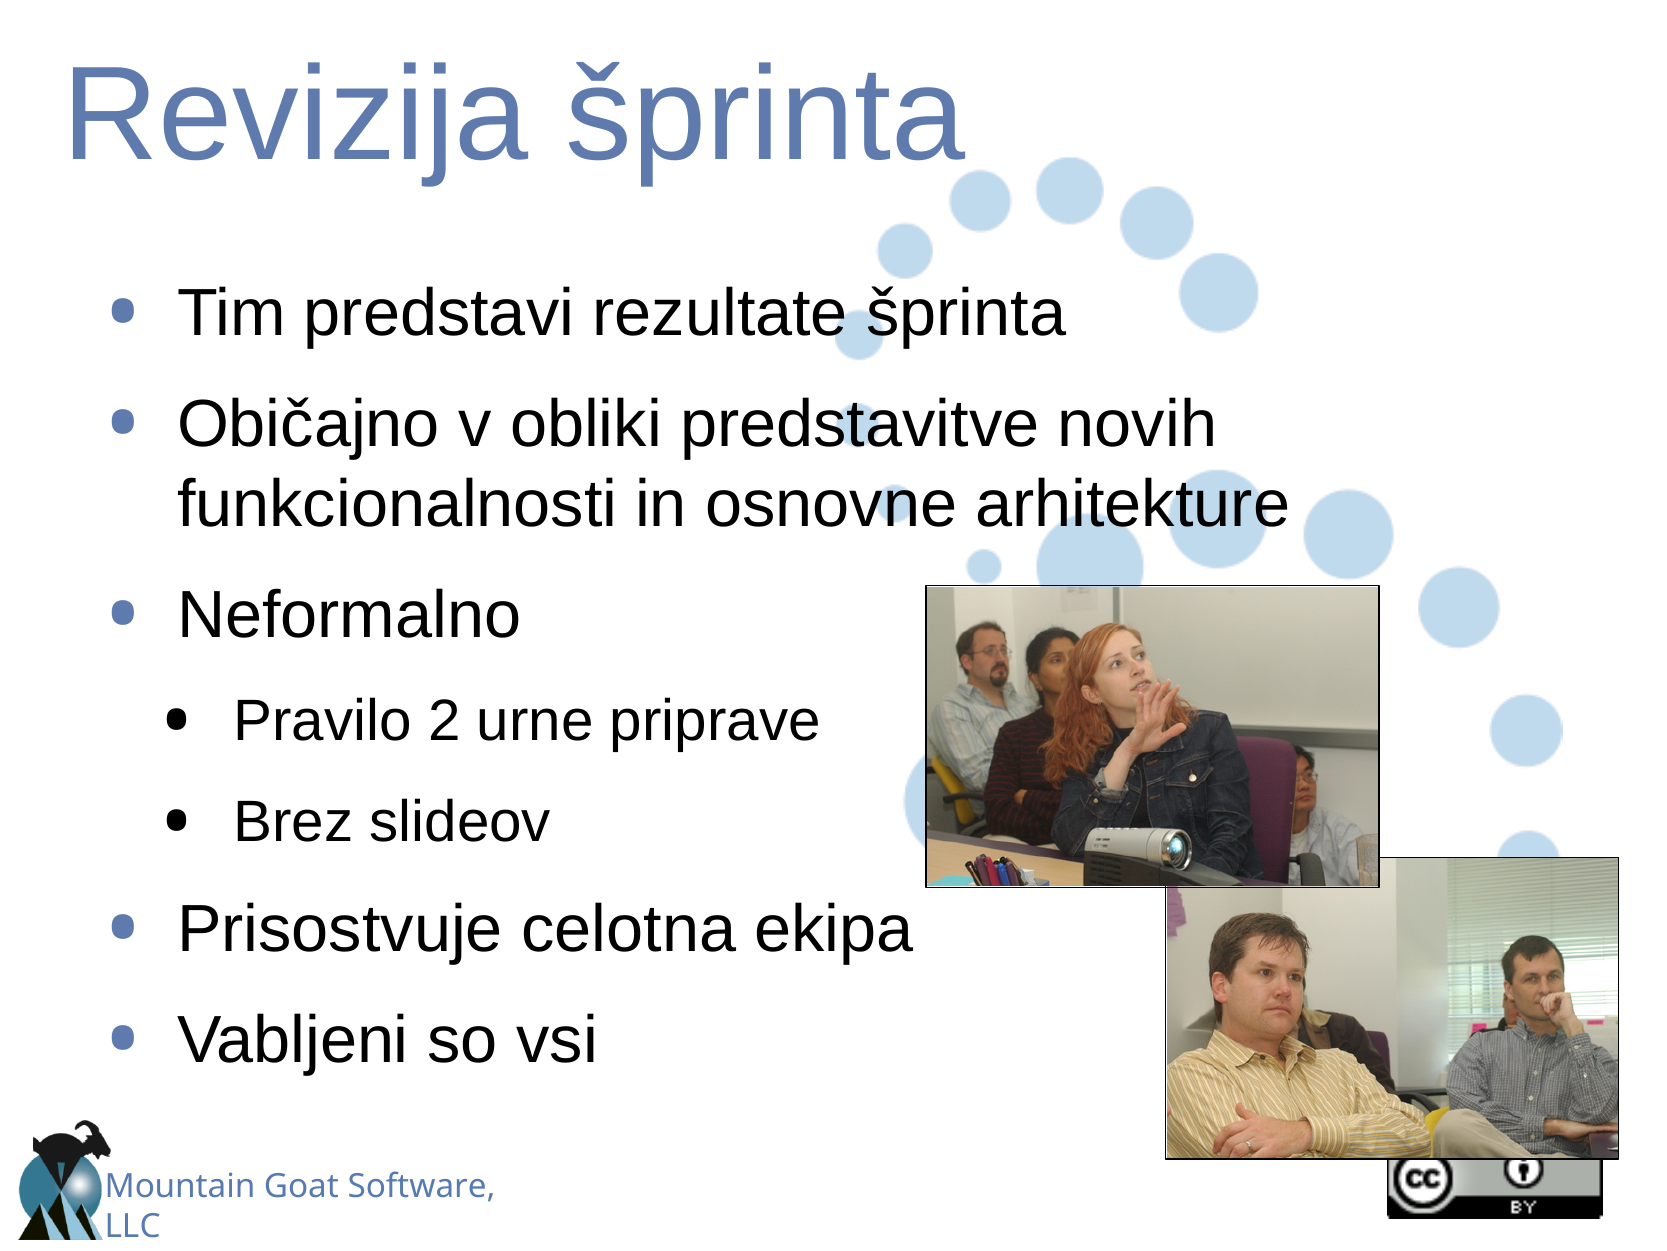

# Revizija šprinta
Tim predstavi rezultate šprinta
Običajno v obliki predstavitve novih funkcionalnosti in osnovne arhitekture
Neformalno
Pravilo 2 urne priprave
Brez slideov
Prisostvuje celotna ekipa
Vabljeni so vsi